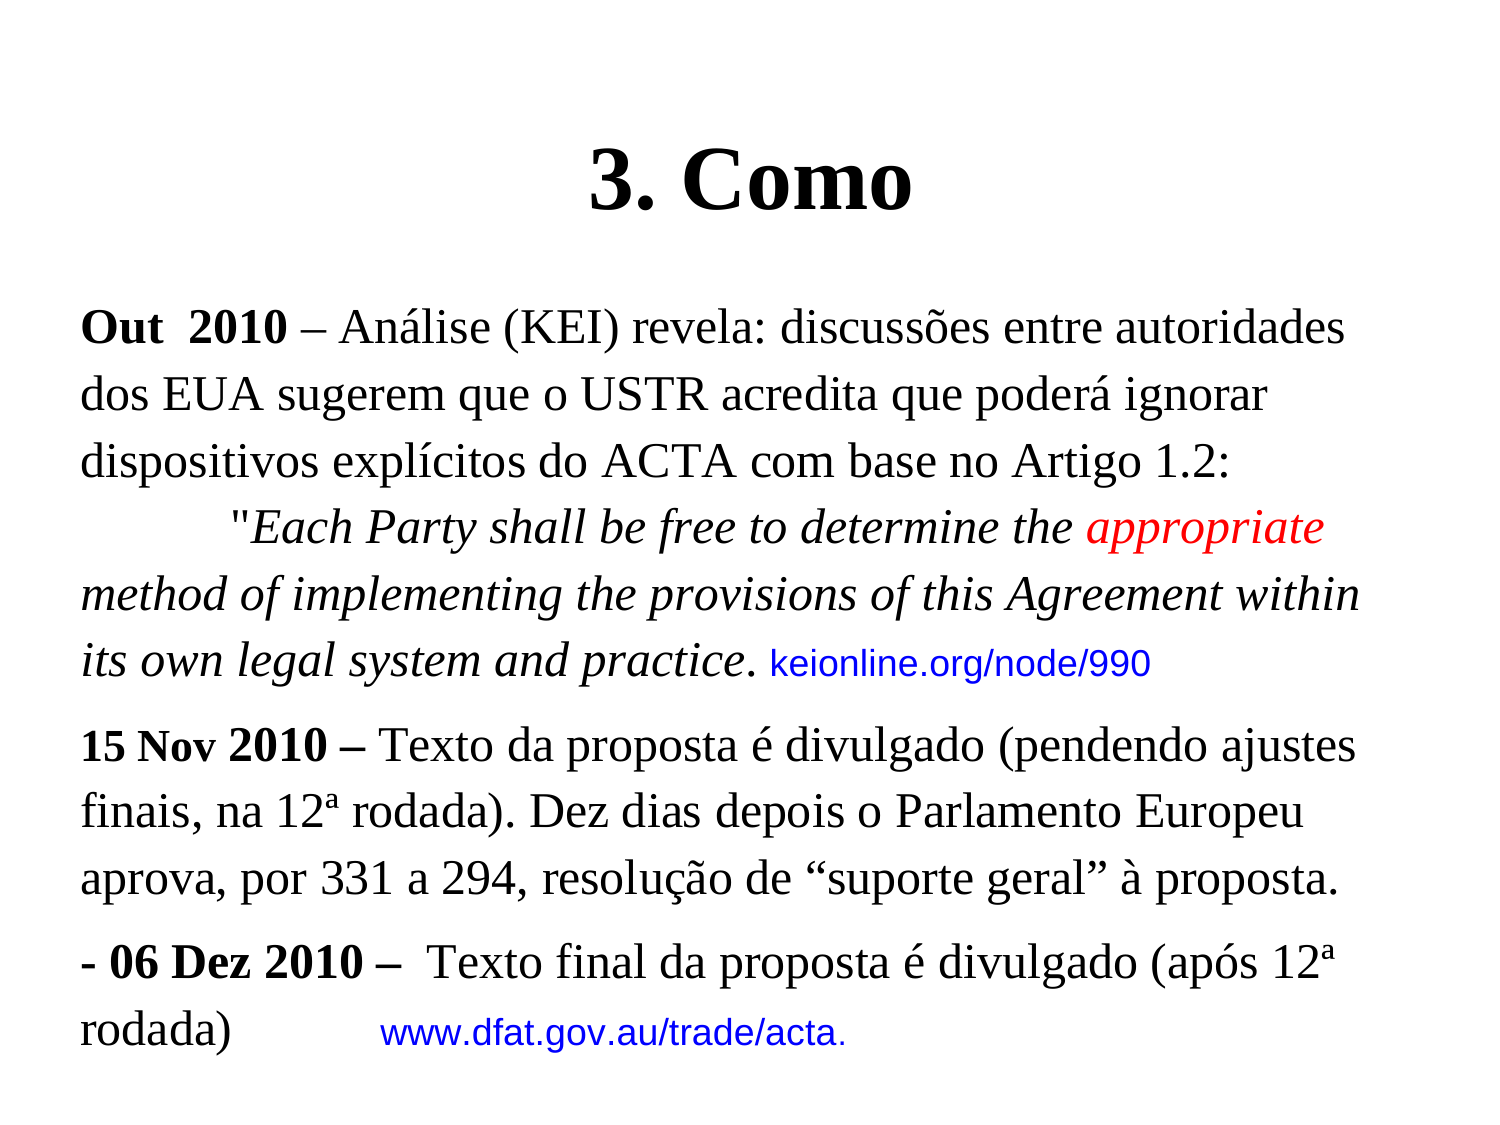

# 3. Como
Out 2010 – Análise (KEI) revela: discussões entre autoridades dos EUA sugerem que o USTR acredita que poderá ignorar dispositivos explícitos do ACTA com base no Artigo 1.2:
	"Each Party shall be free to determine the appropriate method of implementing the provisions of this Agreement within its own legal system and practice. keionline.org/node/990
15 Nov 2010 – Texto da proposta é divulgado (pendendo ajustes finais, na 12ª rodada). Dez dias depois o Parlamento Europeu aprova, por 331 a 294, resolução de “suporte geral” à proposta.
- 06 Dez 2010 – Texto final da proposta é divulgado (após 12ª rodada) 	www.dfat.gov.au/trade/acta.